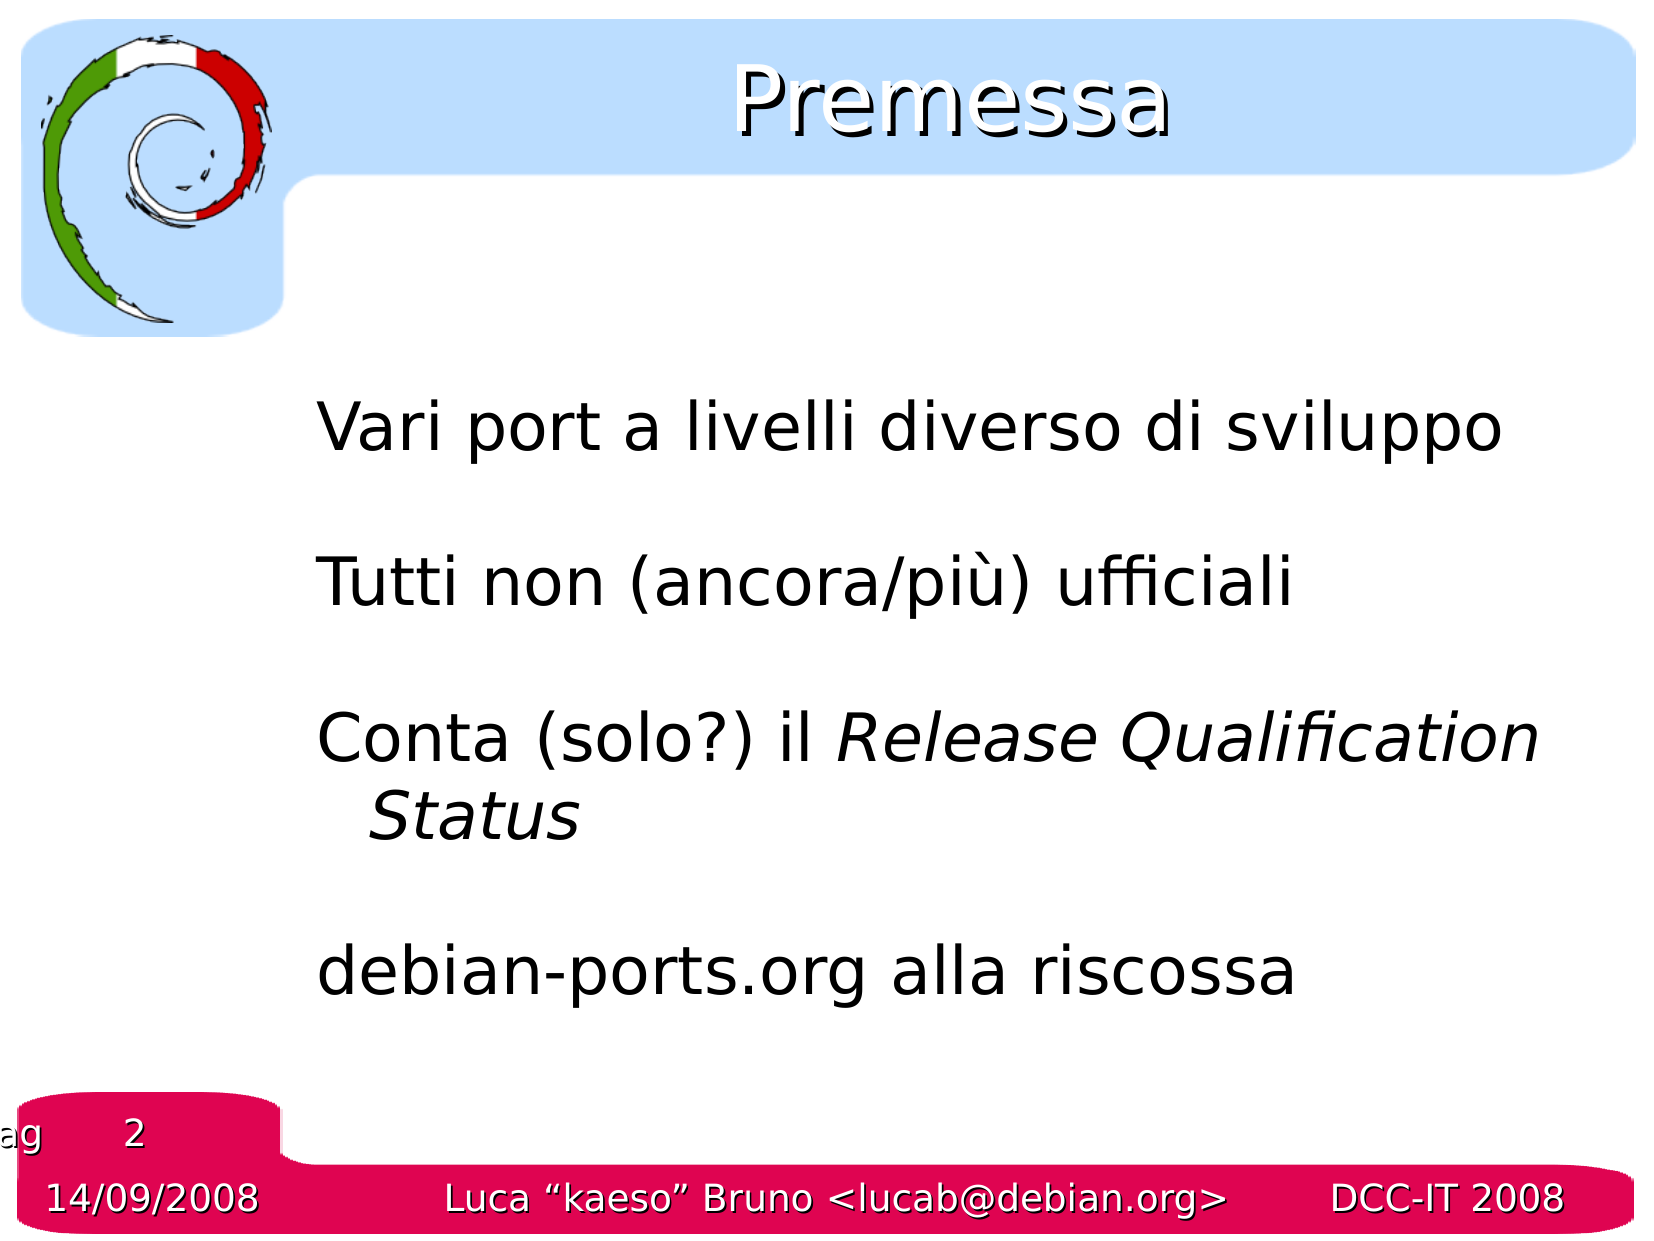

# Premessa
Pag
Luca “kaeso” Bruno <lucab@debian.org> 		DCC-IT 2008
14/09/2008
 Vari port a livelli diverso di sviluppo
 Tutti non (ancora/più) ufficiali
 Conta (solo?) il Release Qualification 	Status
 debian-ports.org alla riscossa